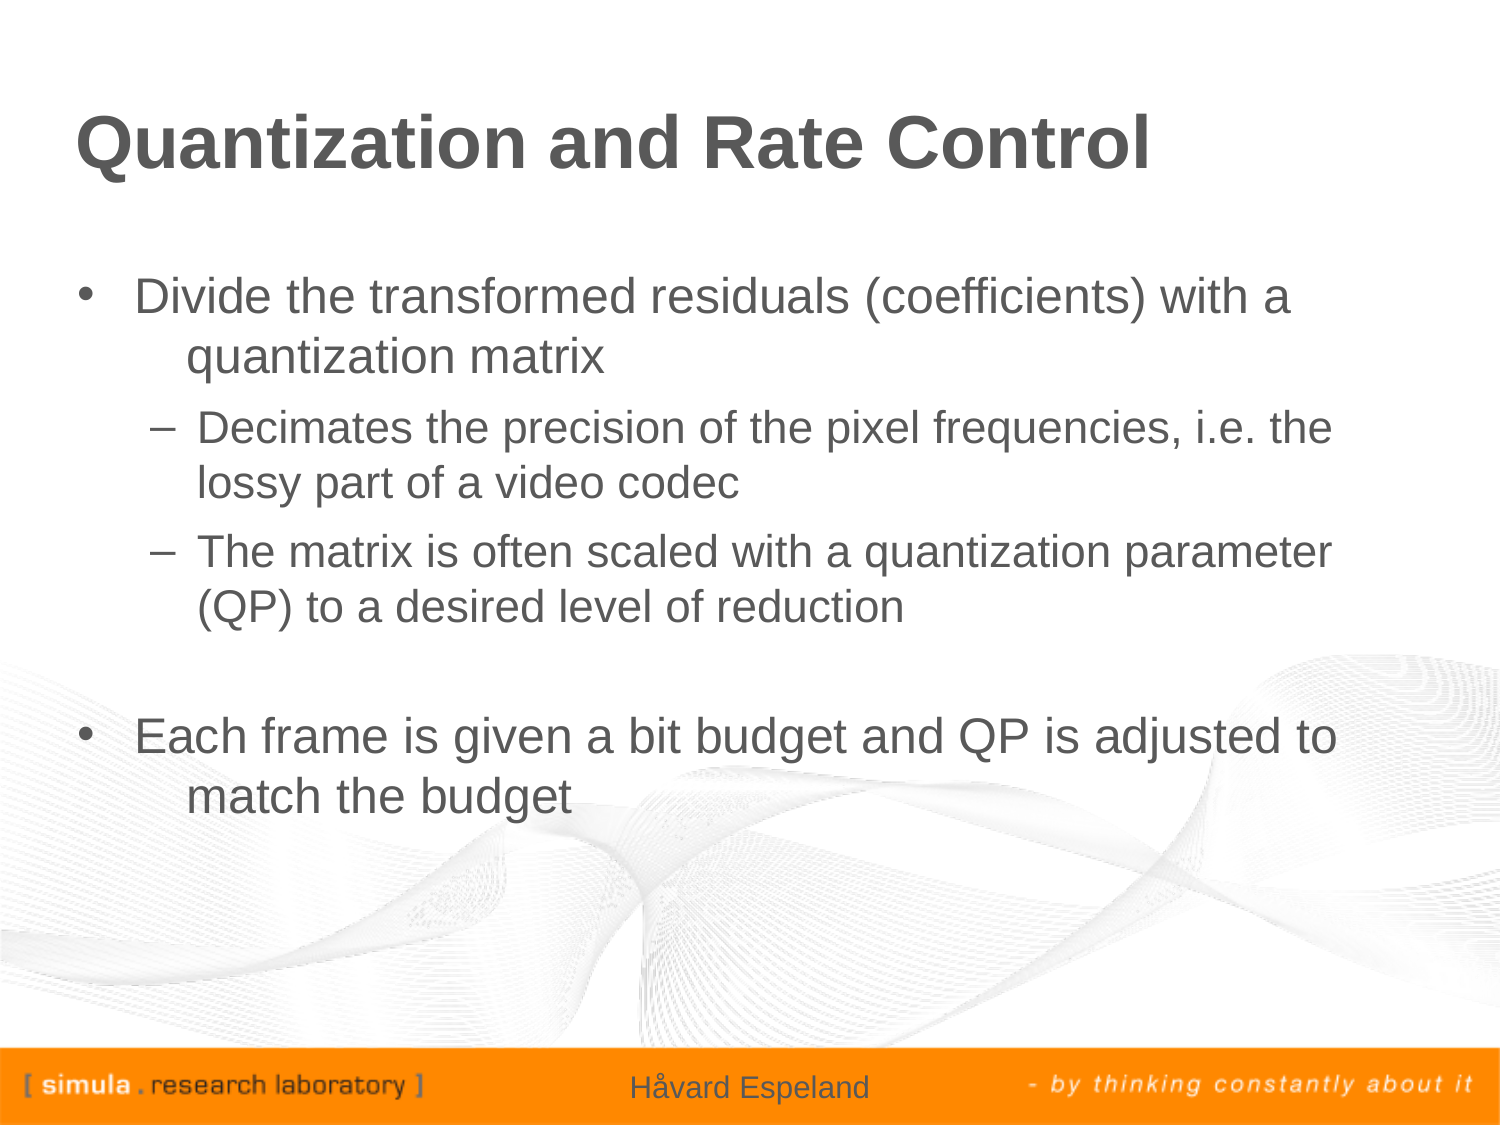

# Quantization and Rate Control
Divide the transformed residuals (coefficients) with a quantization matrix
Decimates the precision of the pixel frequencies, i.e. the lossy part of a video codec
The matrix is often scaled with a quantization parameter (QP) to a desired level of reduction
Each frame is given a bit budget and QP is adjusted to match the budget